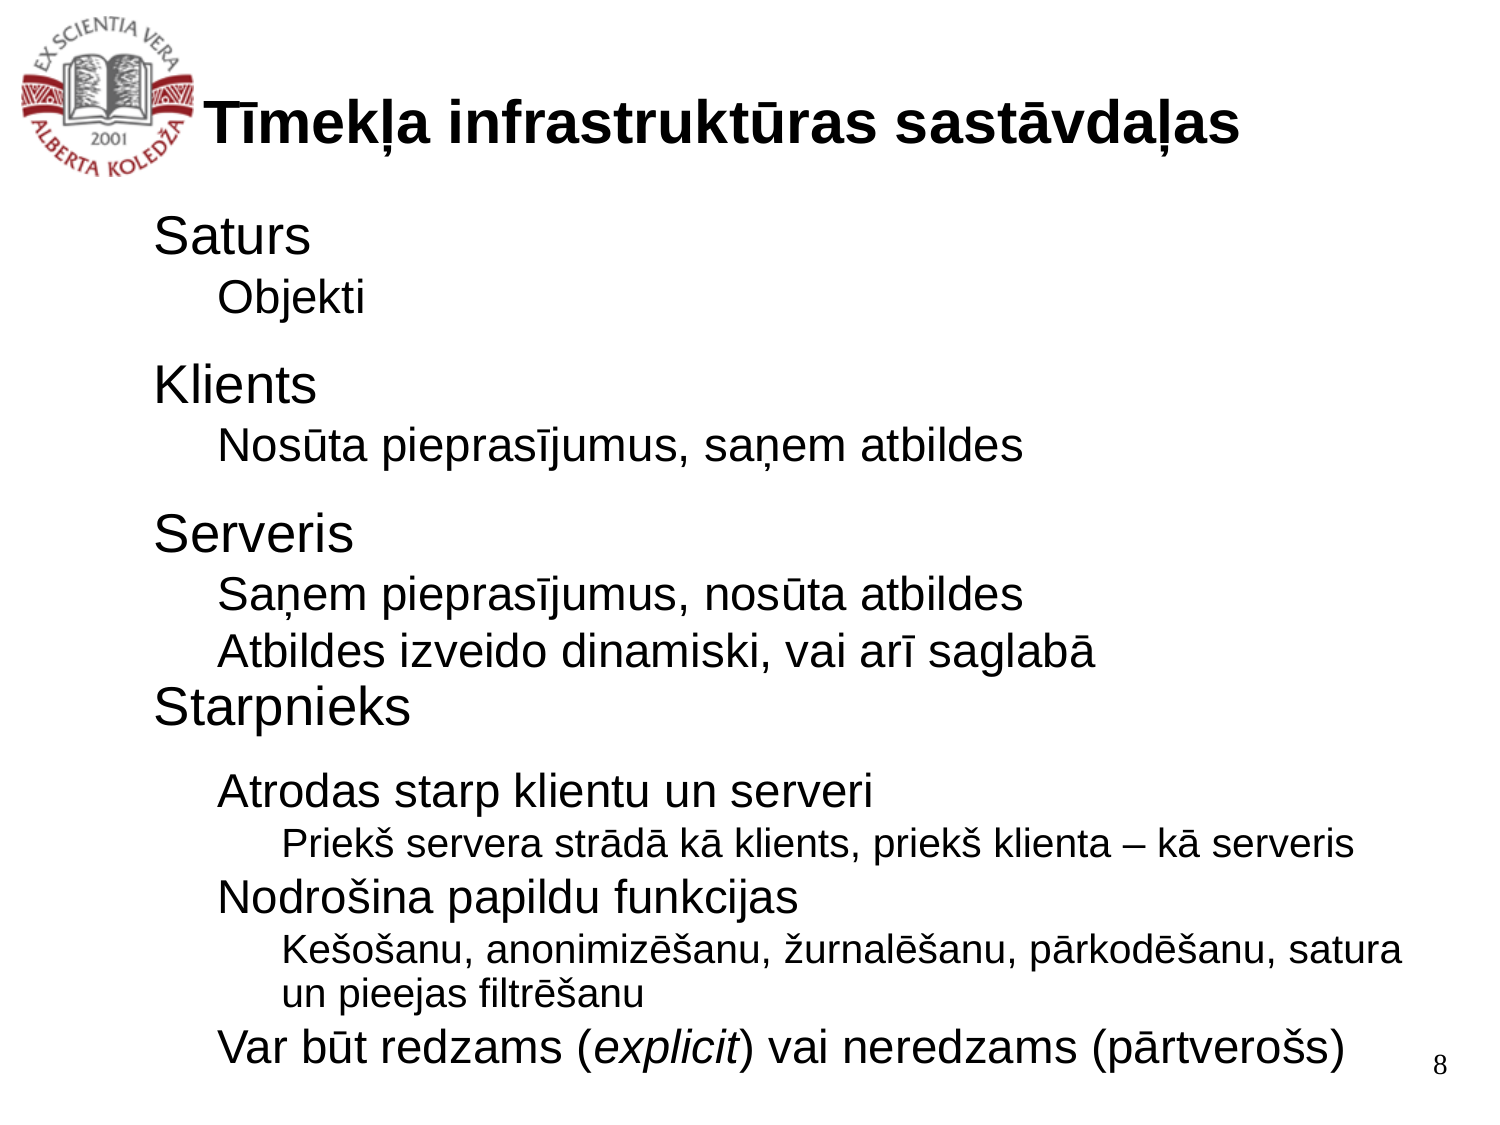

# Tīmekļa infrastruktūras sastāvdaļas
Saturs
Objekti
Klients
Nosūta pieprasījumus, saņem atbildes
Serveris
Saņem pieprasījumus, nosūta atbildes
Atbildes izveido dinamiski, vai arī saglabā
Starpnieks
Atrodas starp klientu un serveri
Priekš servera strādā kā klients, priekš klienta – kā serveris
Nodrošina papildu funkcijas
Kešošanu, anonimizēšanu, žurnalēšanu, pārkodēšanu, satura un pieejas filtrēšanu
Var būt redzams (explicit) vai neredzams (pārtverošs)
7